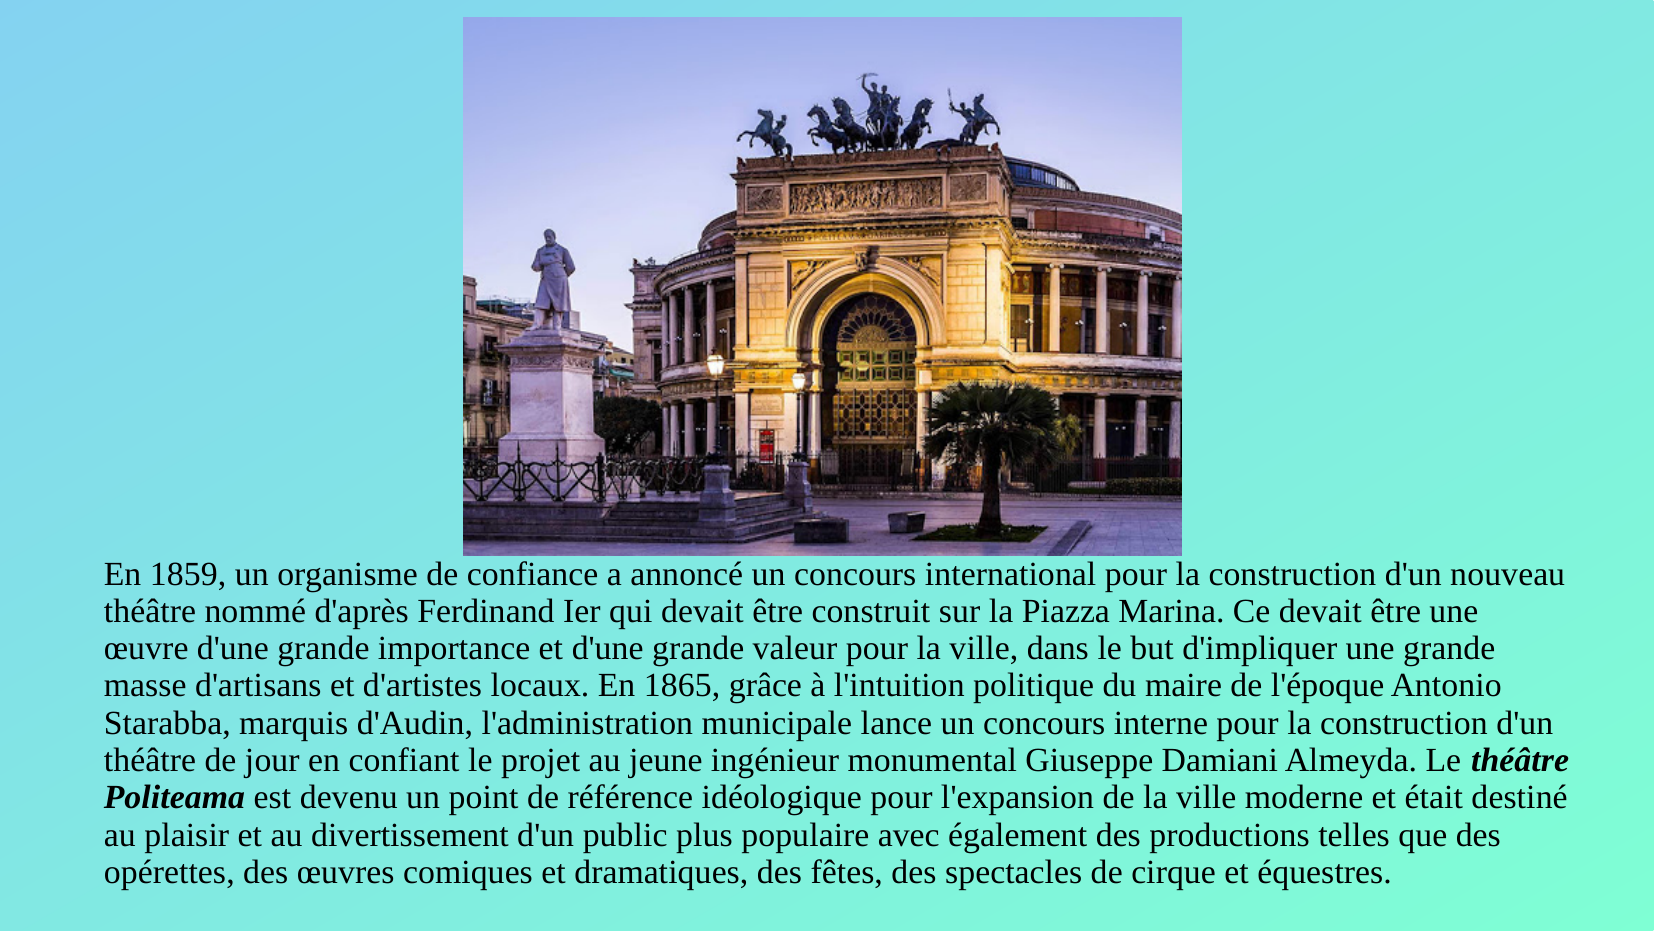

# En 1859, un organisme de confiance a annoncé un concours international pour la construction d'un nouveau théâtre nommé d'après Ferdinand Ier qui devait être construit sur la Piazza Marina. Ce devait être une œuvre d'une grande importance et d'une grande valeur pour la ville, dans le but d'impliquer une grande masse d'artisans et d'artistes locaux. En 1865, grâce à l'intuition politique du maire de l'époque Antonio Starabba, marquis d'Audin, l'administration municipale lance un concours interne pour la construction d'un théâtre de jour en confiant le projet au jeune ingénieur monumental Giuseppe Damiani Almeyda. Le théâtre Politeama est devenu un point de référence idéologique pour l'expansion de la ville moderne et était destiné au plaisir et au divertissement d'un public plus populaire avec également des productions telles que des opérettes, des œuvres comiques et dramatiques, des fêtes, des spectacles de cirque et équestres.